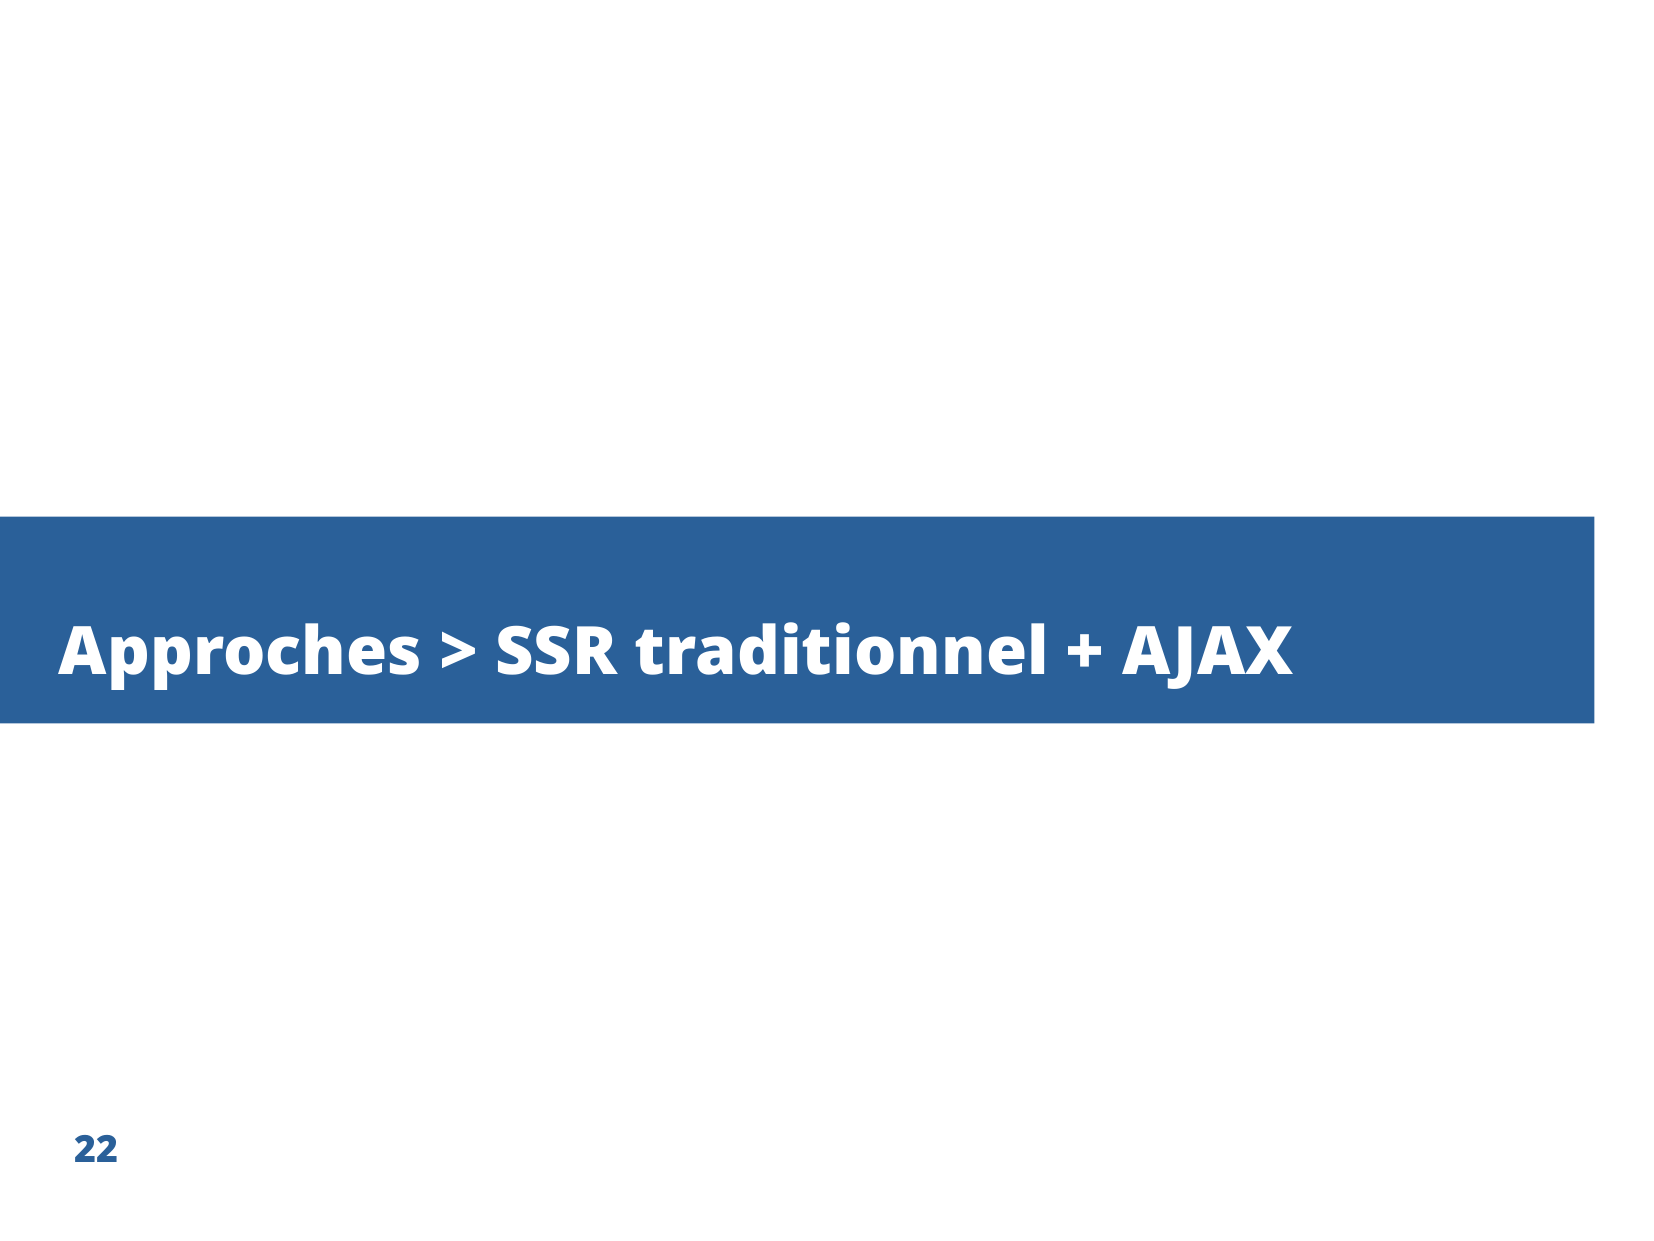

# Approches > SSR traditionnel + AJAX
22